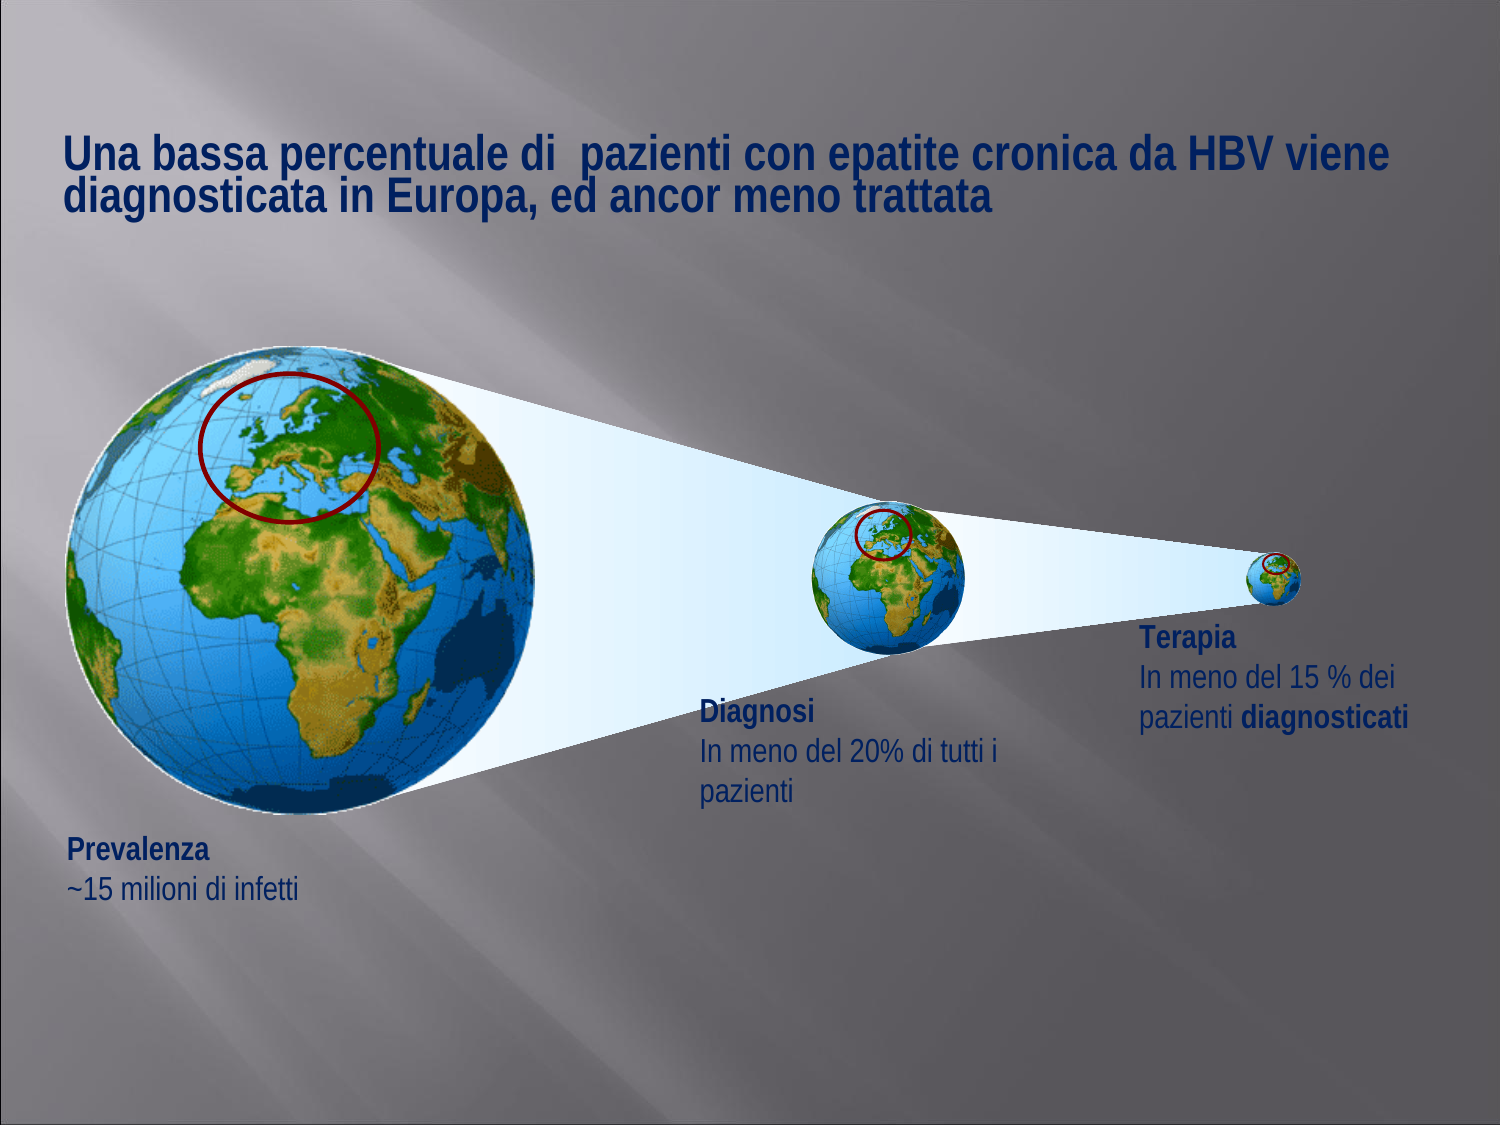

Una bassa percentuale di pazienti con epatite cronica da HBV viene diagnosticata in Europa, ed ancor meno trattata
Terapia
In meno del 15 % dei pazienti diagnosticati
Diagnosi
In meno del 20% di tutti i pazienti
Prevalenza
~15 milioni di infetti